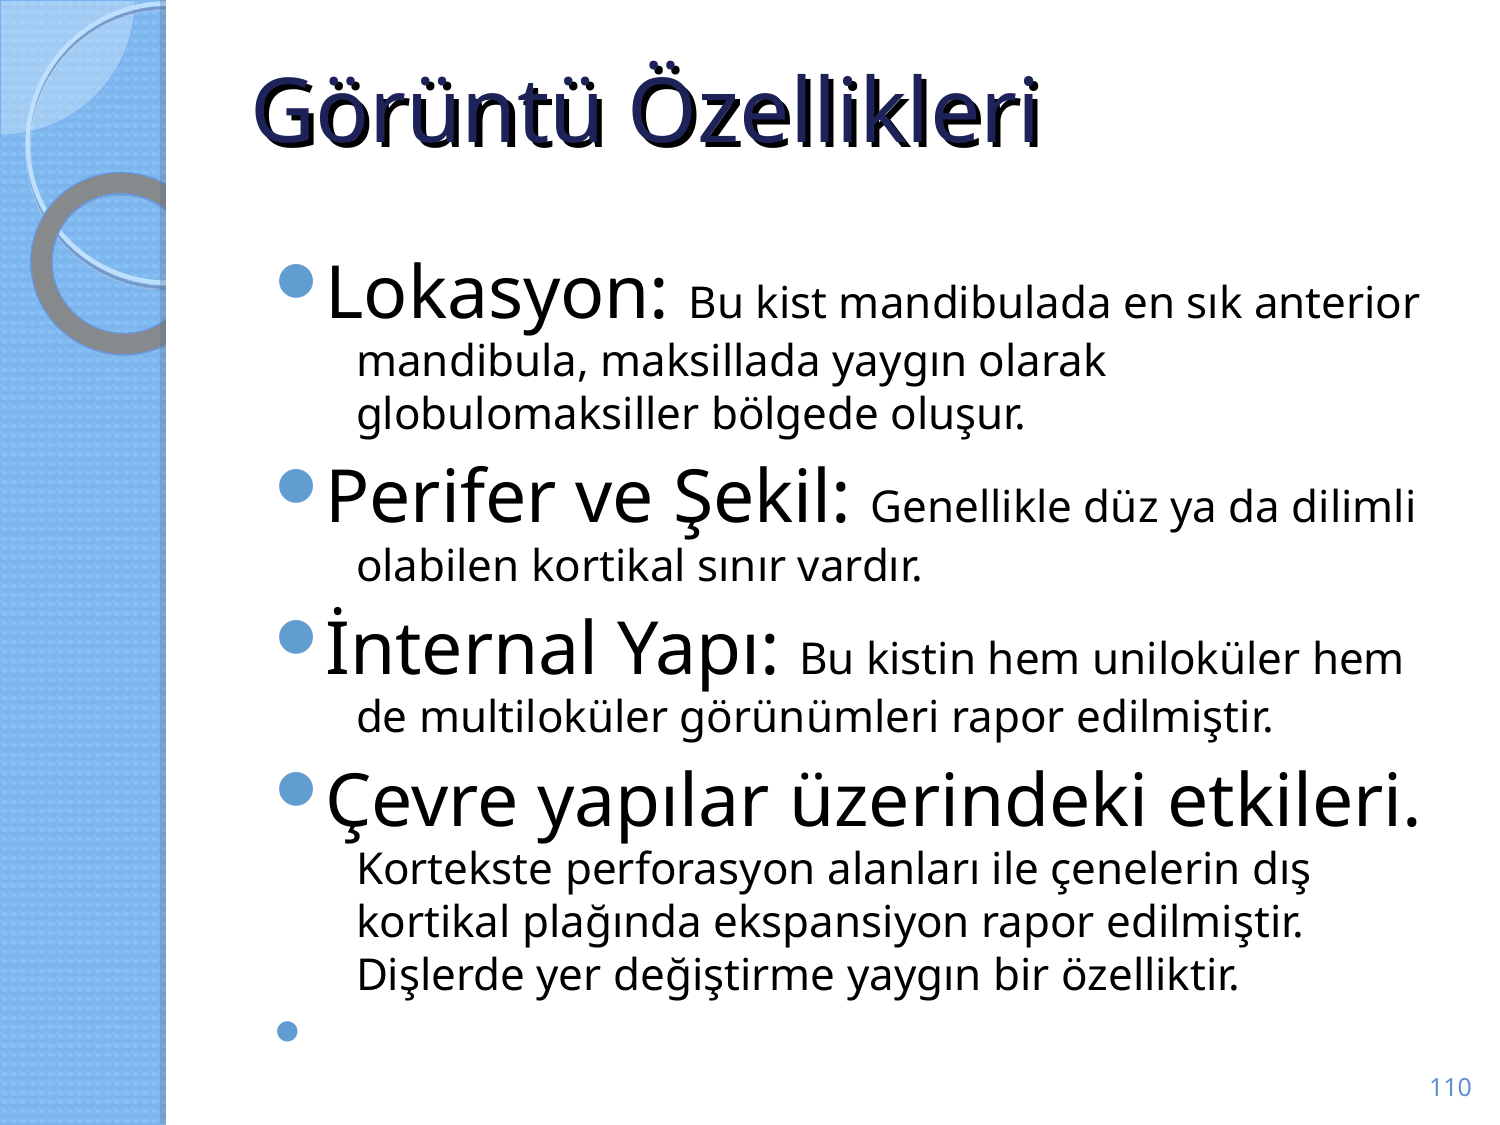

# Görüntü Özellikleri
Lokasyon: Bu kist mandibulada en sık anterior mandibula, maksillada yaygın olarak globulomaksiller bölgede oluşur.
Perifer ve Şekil: Genellikle düz ya da dilimli olabilen kortikal sınır vardır.
İnternal Yapı: Bu kistin hem uniloküler hem de multiloküler görünümleri rapor edilmiştir.
Çevre yapılar üzerindeki etkileri. Kortekste perforasyon alanları ile çenelerin dış kortikal plağında ekspansiyon rapor edilmiştir. Dişlerde yer değiştirme yaygın bir özelliktir.